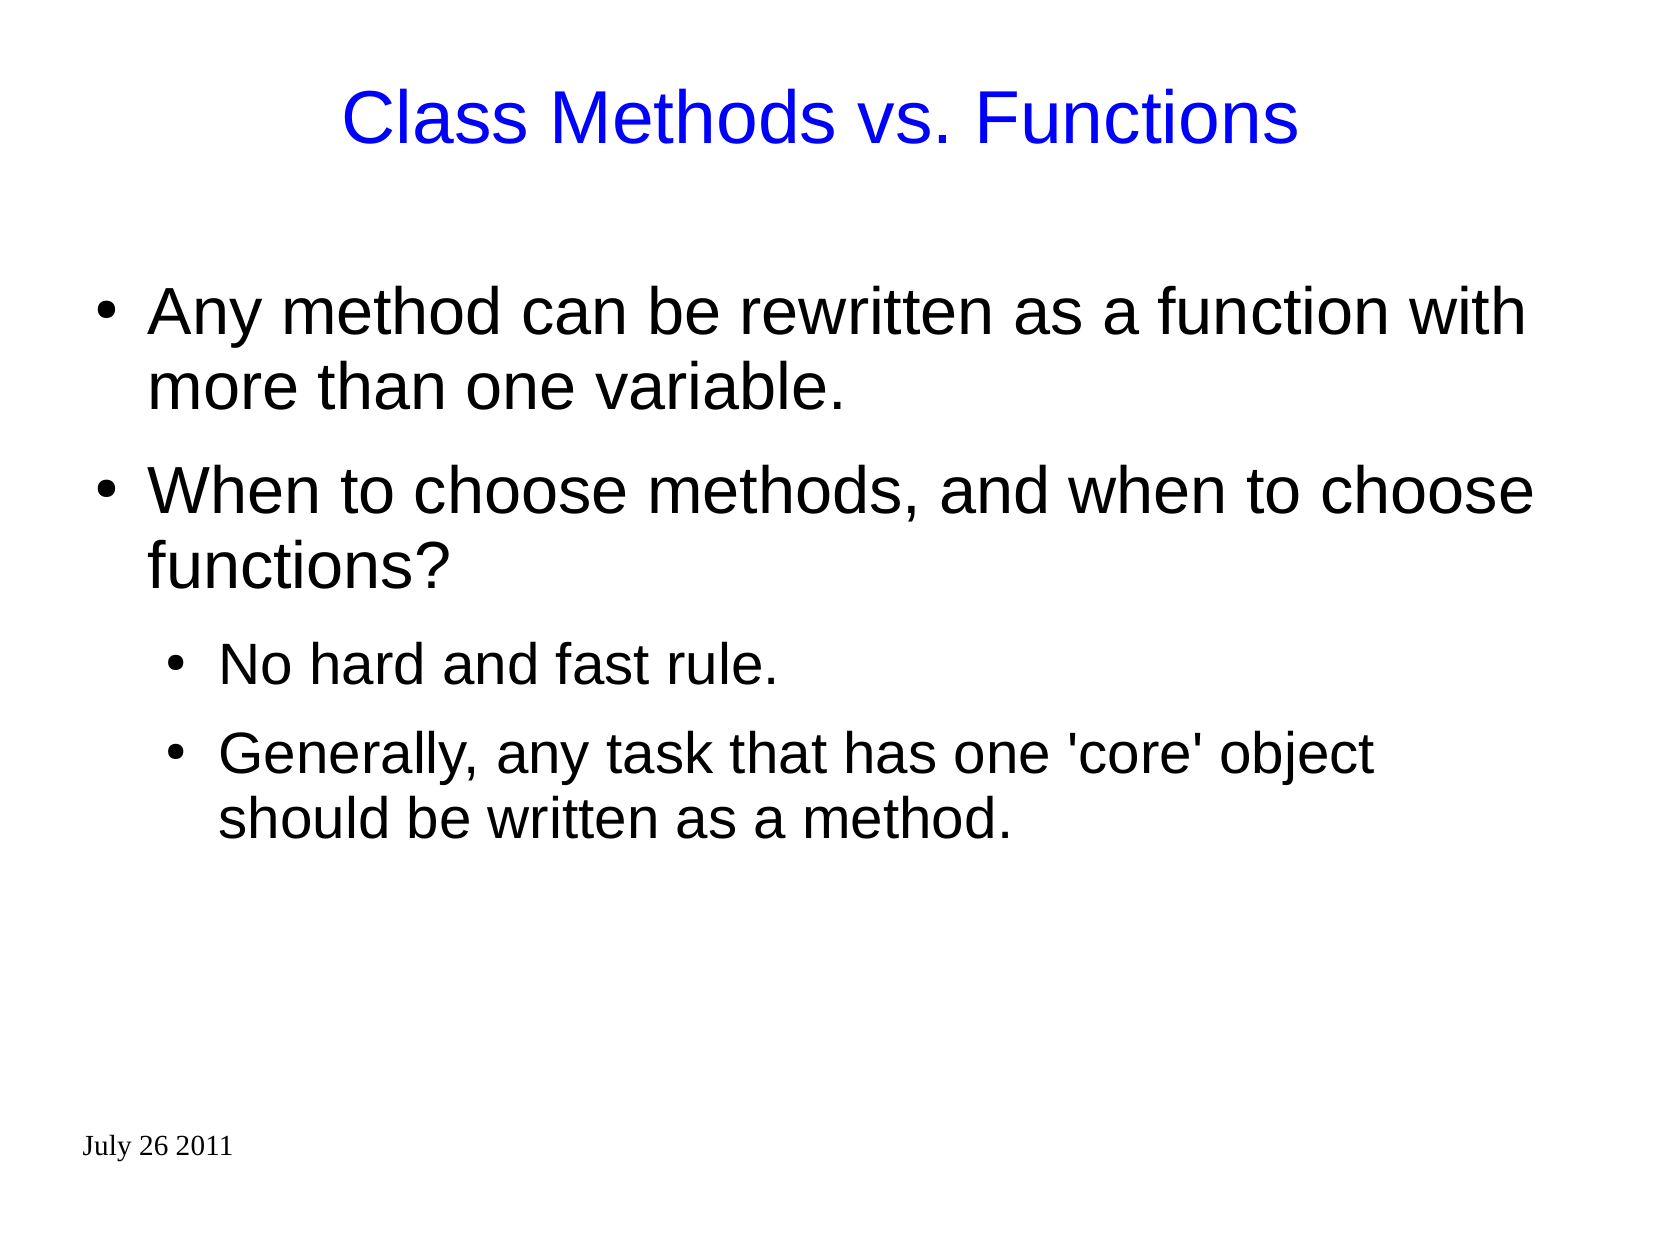

# Class Methods vs. Functions
Any method can be rewritten as a function with more than one variable.
When to choose methods, and when to choose functions?
No hard and fast rule.
Generally, any task that has one 'core' object should be written as a method.
July 26 2011